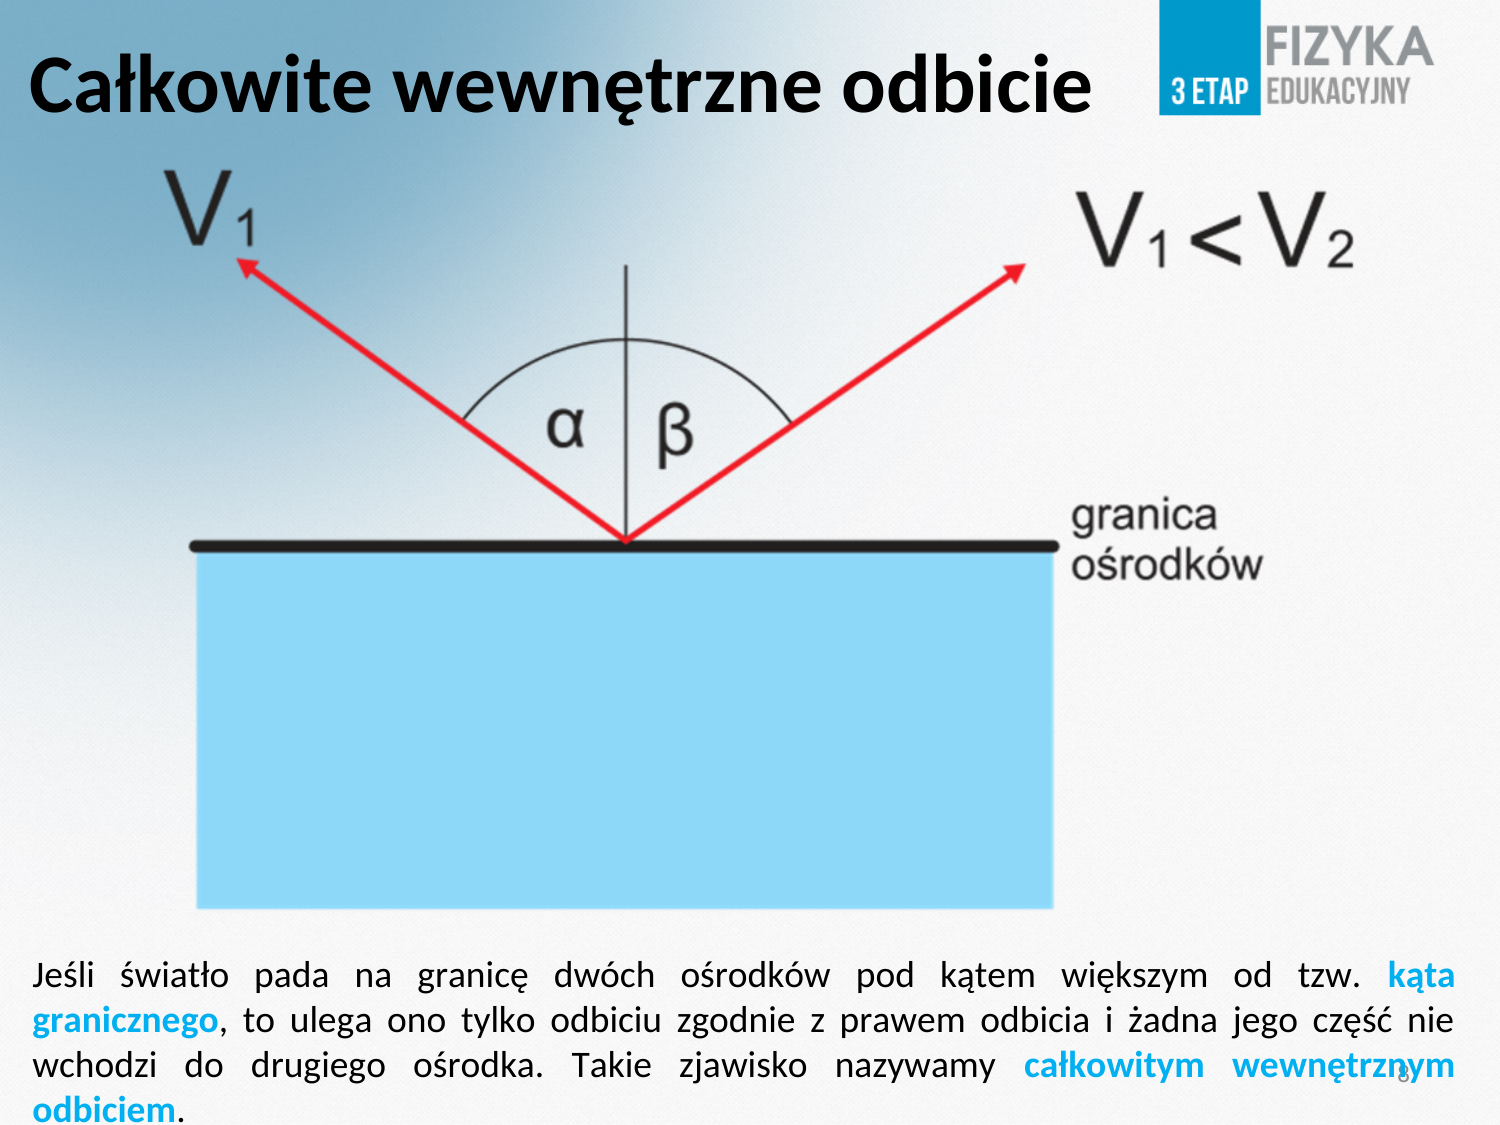

Całkowite wewnętrzne odbicie
Jeśli światło pada na granicę dwóch ośrodków pod kątem większym od tzw. kąta granicznego, to ulega ono tylko odbiciu zgodnie z prawem odbicia i żadna jego część nie wchodzi do drugiego ośrodka. Takie zjawisko nazywamy całkowitym wewnętrznym odbiciem.